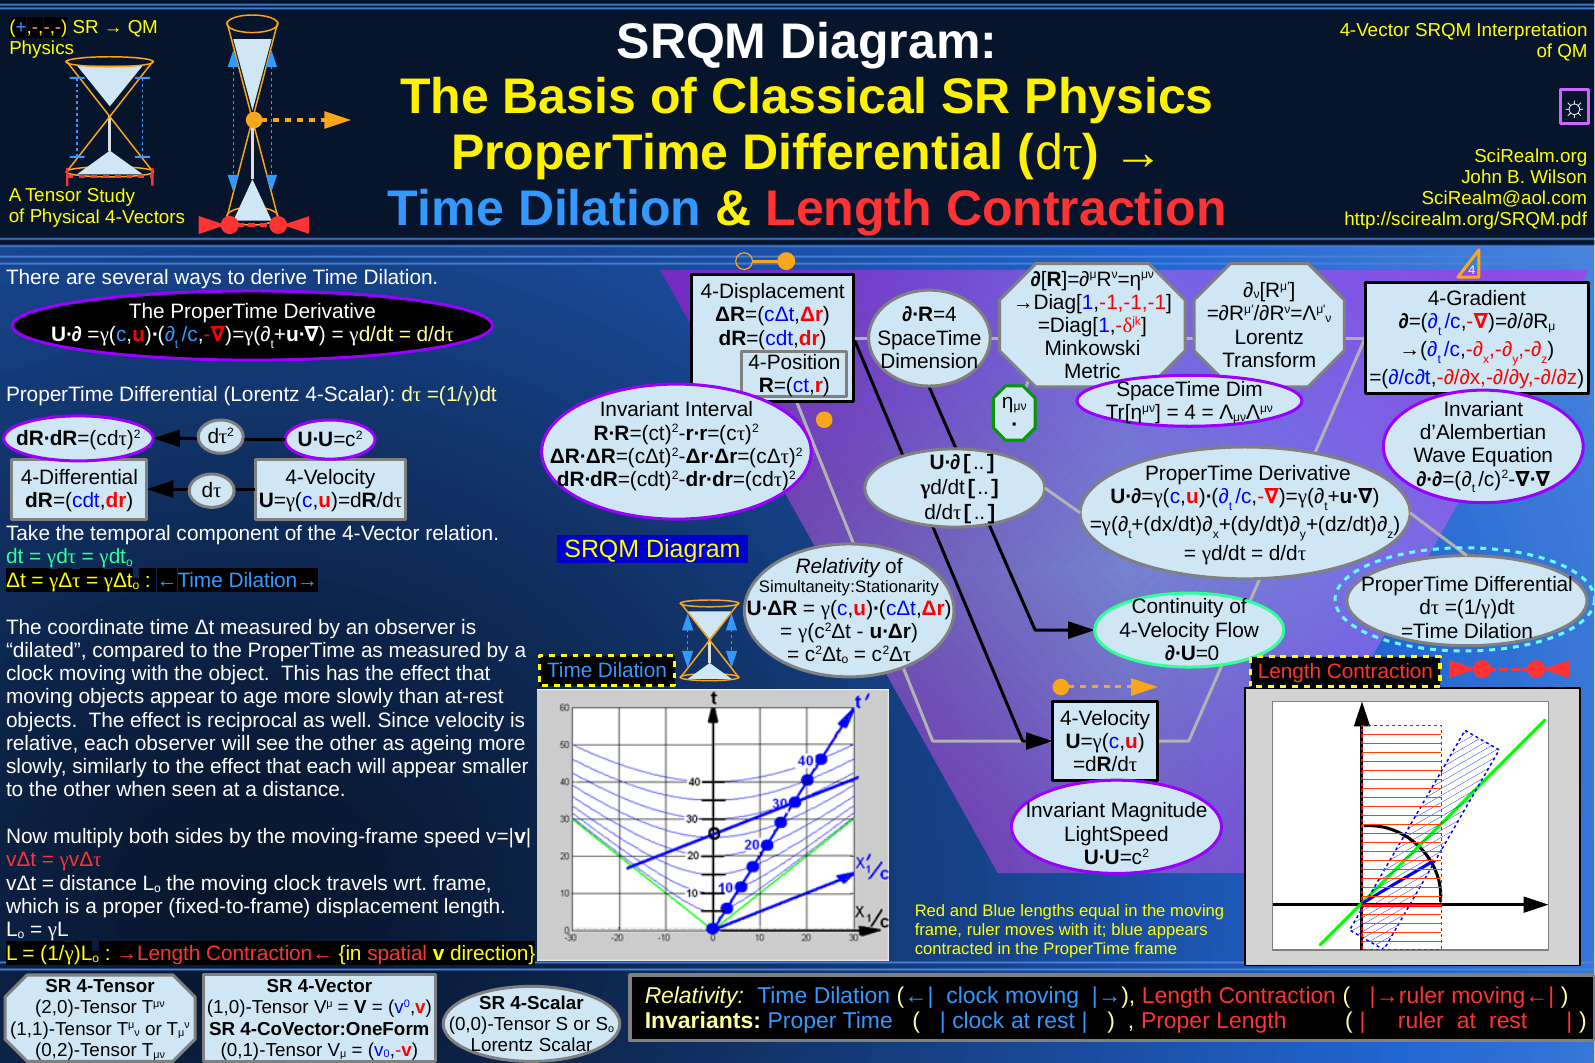

# SRQM Diagram: The Basis of Classical SR Physics ProperTime Differential (dτ) → Time Dilation & Length Contraction
(+,-,-,-) SR → QM
Physics
A Tensor Study
of Physical 4-Vectors
4-Vector SRQM Interpretation
of QM
SciRealm.org
John B. Wilson
SciRealm@aol.com
http://scirealm.org/SRQM.pdf
☼
4
∂[R]=∂μRν=ημν
→Diag[1,-1,-1,-1]
=Diag[1,-δjk]
Minkowski
Metric
∂ν[Rμ′]
=∂Rμ′/∂Rν=Λμ'ν
Lorentz
Transform
4-Displacement
ΔR=(cΔt,Δr)
dR=(cdt,dr)
4-Gradient
∂=(∂t /c,-∇)=∂/∂Rμ
→(∂t /c,-∂x,-∂y,-∂z)
=(∂/c∂t,-∂/∂x,-∂/∂y,-∂/∂z)
∂∙R=4
SpaceTime
Dimension
4-Position
R=(ct,r)
SpaceTime Dim
Tr[ημν] = 4 = ΛμνΛμν
Invariant Interval
R∙R=(ct)2-r∙r=(cτ)2
ΔR∙ΔR=(cΔt)2-Δr∙Δr=(cΔτ)2
dR∙dR=(cdt)2-dr∙dr=(cdτ)2
 ημν
∙
Invariant
d’Alembertian
Wave Equation
∂∙∂=(∂t /c)2-∇∙∇
 ProperTime Derivative
U∙∂=γ(c,u)∙(∂t /c,-∇)=γ(∂t+u∙∇)
=γ(∂t+(dx/dt)∂x+(dy/dt)∂y+(dz/dt)∂z)
= γd/dt = d/dτ
 U∙∂[..]
 γd/dt[..]
 d/dτ[..]
Relativity of
Simultaneity:Stationarity
U∙ΔR = γ(c,u)∙(cΔt,Δr)
= γ(c2Δt - u∙Δr)
= c2Δto = c2Δτ
ProperTime Differential
dτ =(1/γ)dt
=Time Dilation
Continuity of
4-Velocity Flow
 ∂∙U=0
4-Velocity
U=γ(c,u)
=dR/dτ
Invariant Magnitude
LightSpeed
U∙U=c2
There are several ways to derive Time Dilation.
ProperTime Differential (Lorentz 4-Scalar): dτ =(1/γ)dt
Take the temporal component of the 4-Vector relation.
dt = γdτ = γdto
Δt = γΔτ = γΔto : ←Time Dilation→
The coordinate time Δt measured by an observer is “dilated”, compared to the ProperTime as measured by a clock moving with the object. This has the effect that moving objects appear to age more slowly than at-rest objects. The effect is reciprocal as well. Since velocity is relative, each observer will see the other as ageing more slowly, similarly to the effect that each will appear smaller to the other when seen at a distance.
Now multiply both sides by the moving-frame speed v=|v|
vΔt = γvΔτ
vΔt = distance Lo the moving clock travels wrt. frame, which is a proper (fixed-to-frame) displacement length.
Lo = γL
L = (1/γ)Lo : →Length Contraction← {in spatial v direction}
The ProperTime Derivative
U∙∂ =γ(c,u)∙(∂t /c,-∇)=γ(∂t+u∙∇) = γd/dt = d/dτ
dR∙dR=(cdτ)2
dτ2
U∙U=c2
4-Differential
dR=(cdt,dr)
4-Velocity
U=γ(c,u)=dR/dτ
dτ
 SRQM Diagram
Time Dilation
Length Contraction
Red and Blue lengths equal in the moving frame, ruler moves with it; blue appears contracted in the ProperTime frame
SR 4-Tensor
(2,0)-Tensor Tμν
(1,1)-Tensor Tμν or Tμν
(0,2)-Tensor Tμν
SR 4-Vector
(1,0)-Tensor Vμ = V = (v0,v)
SR 4-CoVector:OneForm
(0,1)-Tensor Vμ = (v0,-v)
Relativity: Time Dilation (←| clock moving |→), Length Contraction ( |→ruler moving←| )
Invariants: Proper Time ( | clock at rest | ) , Proper Length ( | ruler at rest | )
SR 4-Scalar
(0,0)-Tensor S or So
Lorentz Scalar